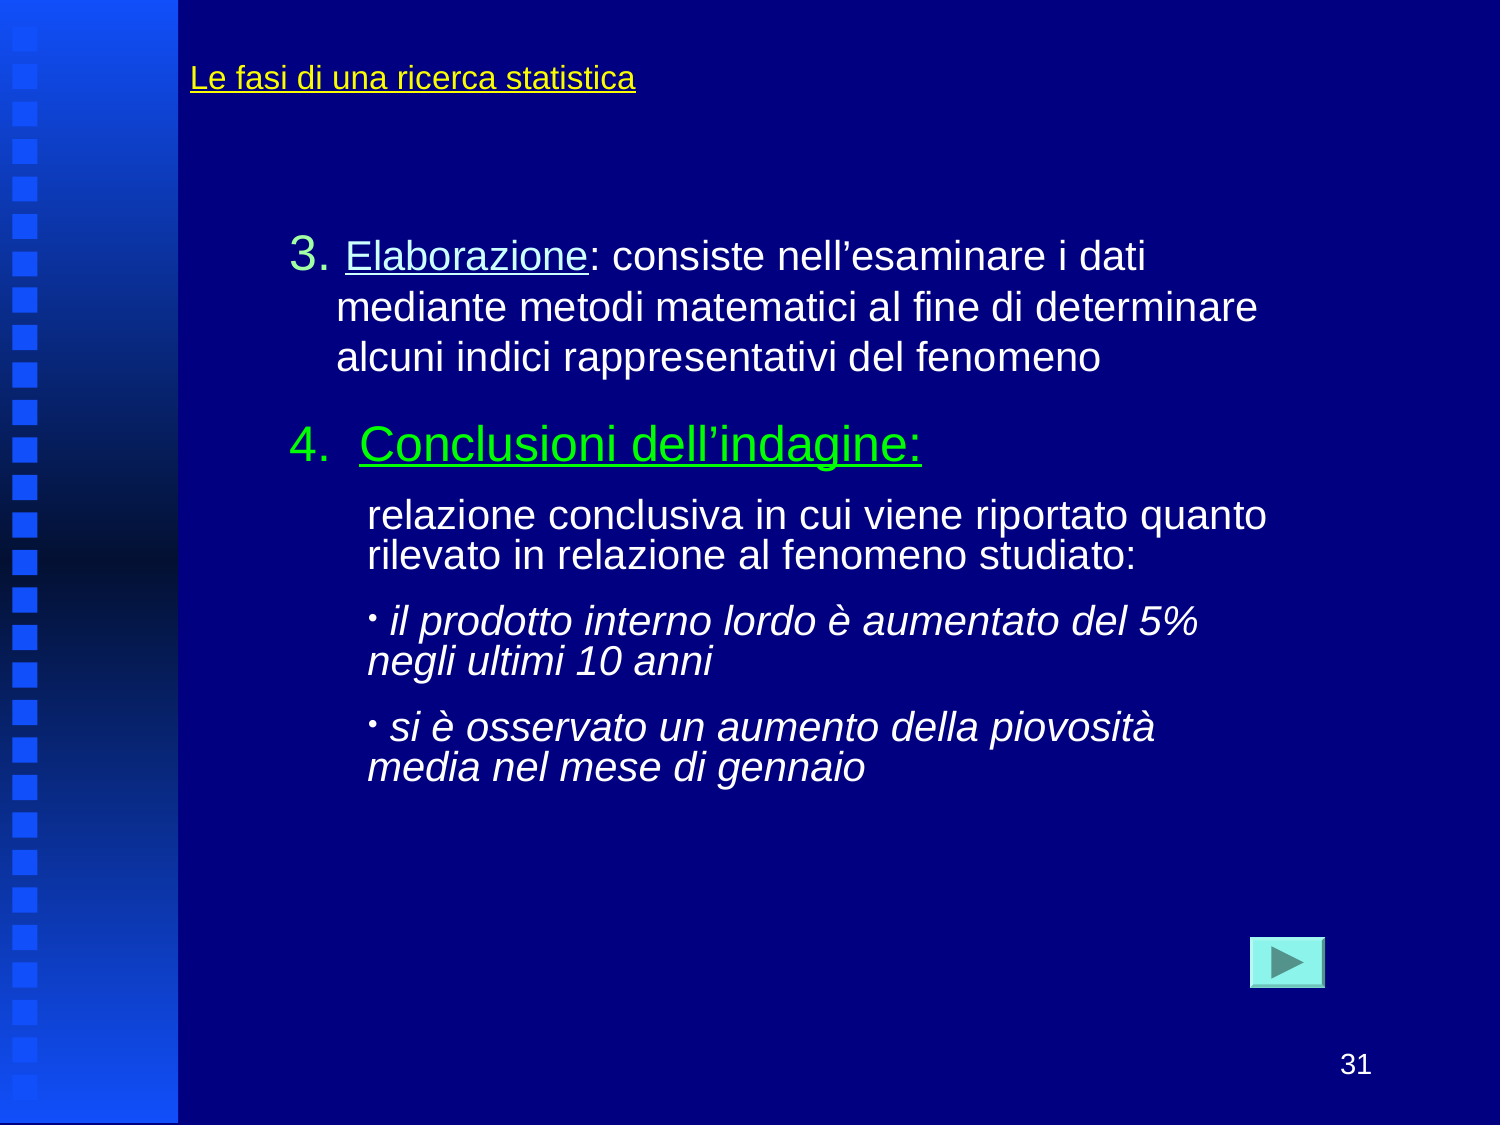

Le fasi di una ricerca statistica
3. Elaborazione: consiste nell’esaminare i dati mediante metodi matematici al fine di determinare alcuni indici rappresentativi del fenomeno
4. Conclusioni dell’indagine:
relazione conclusiva in cui viene riportato quanto rilevato in relazione al fenomeno studiato:
 il prodotto interno lordo è aumentato del 5% negli ultimi 10 anni
 si è osservato un aumento della piovosità media nel mese di gennaio